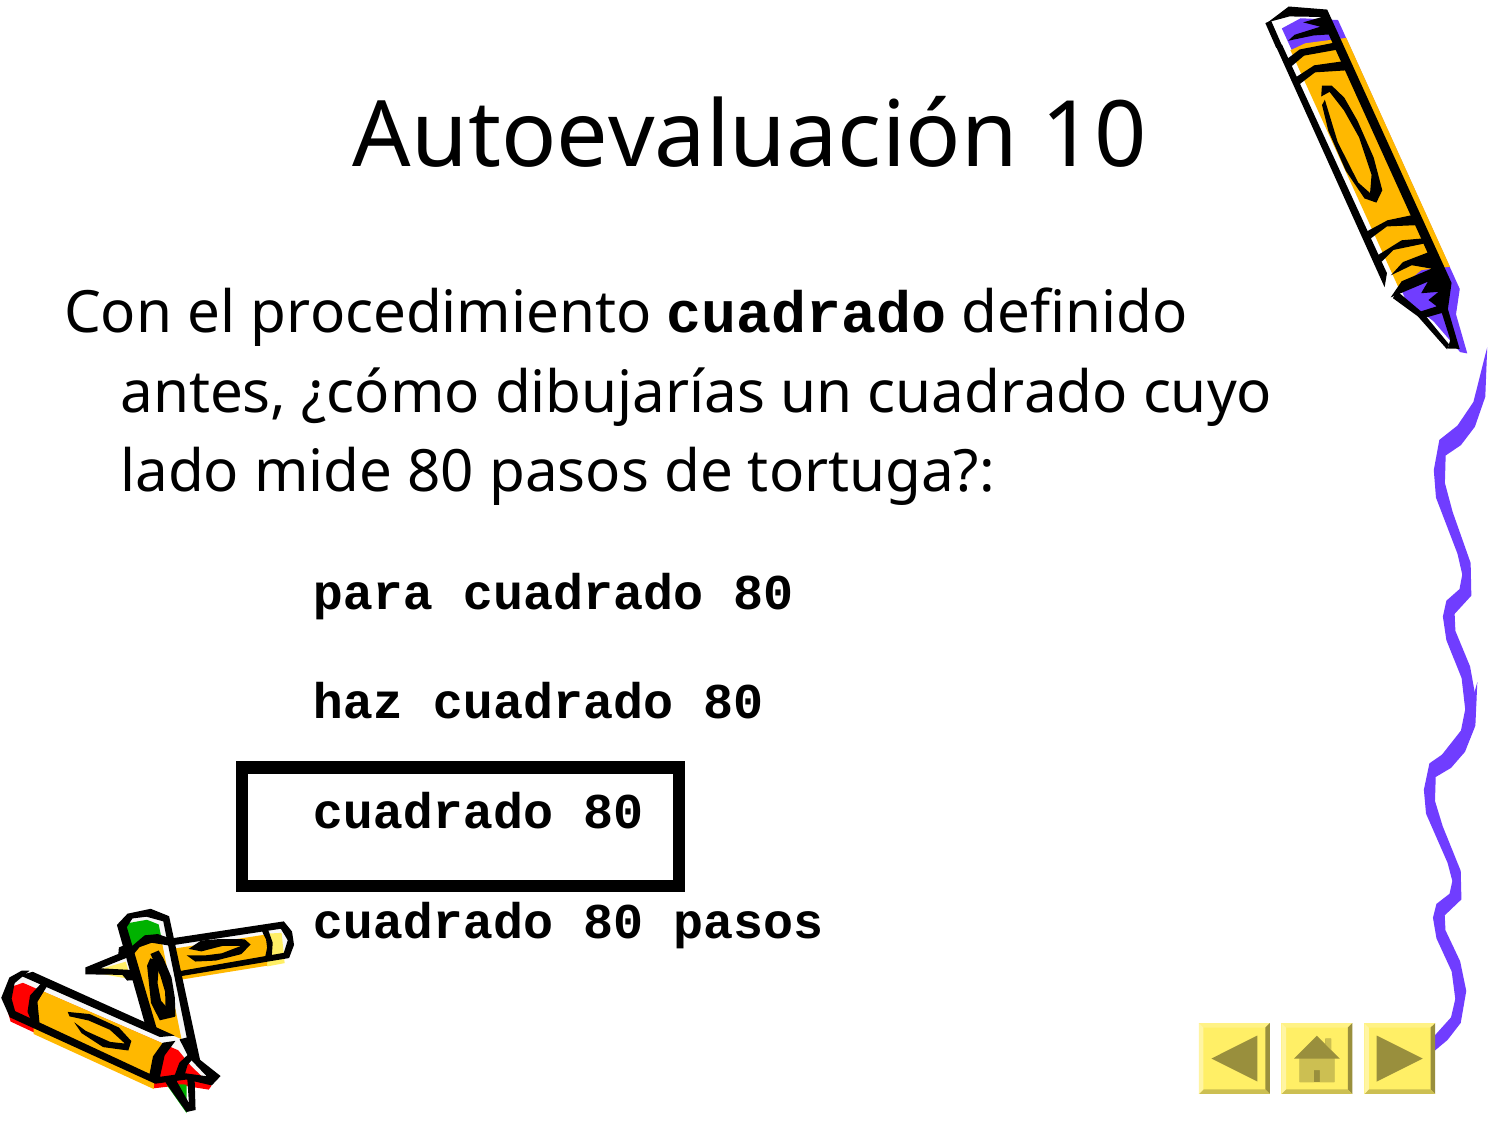

Autoevaluación 10
# Con el procedimiento cuadrado definido antes, ¿cómo dibujarías un cuadrado cuyo lado mide 80 pasos de tortuga?:
para cuadrado 80
haz cuadrado 80
cuadrado 80
cuadrado 80 pasos